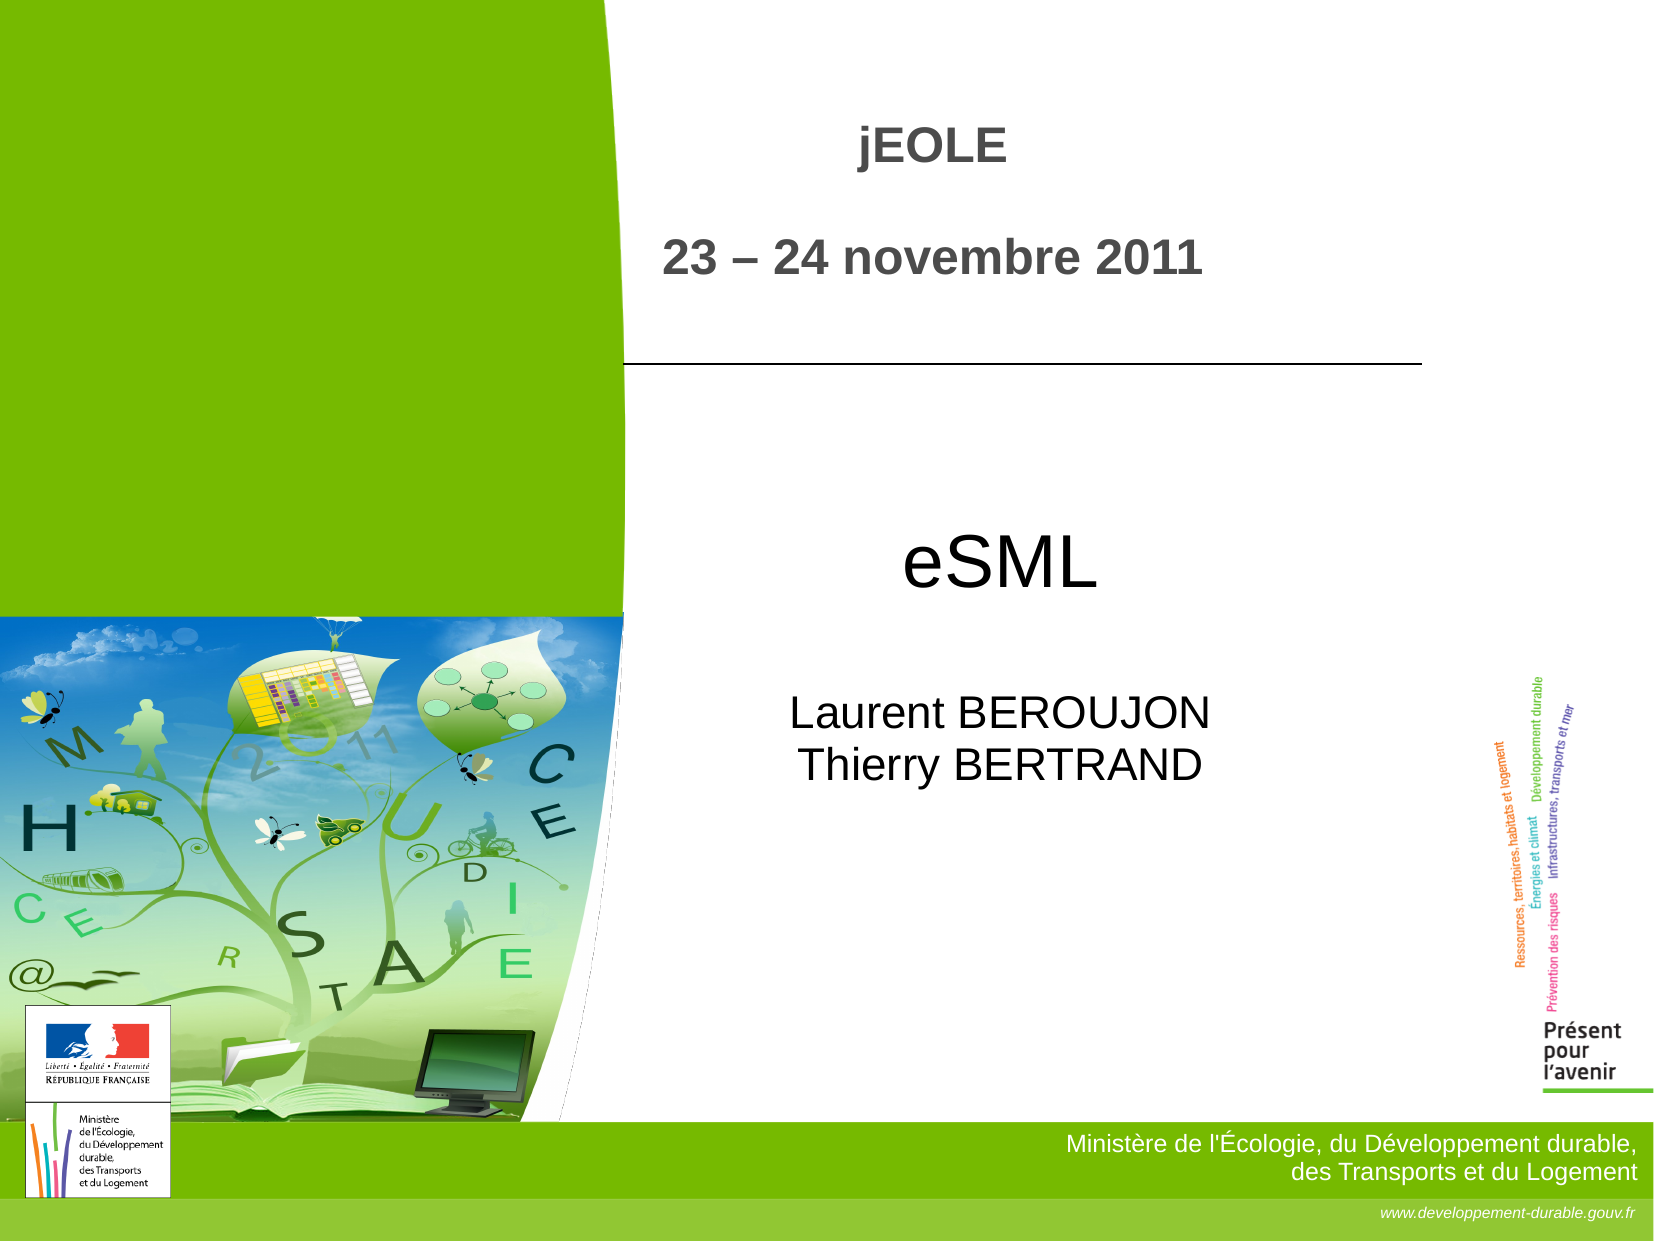

# jEOLE 23 – 24 novembre 2011
eSML
Laurent BEROUJON
Thierry BERTRAND